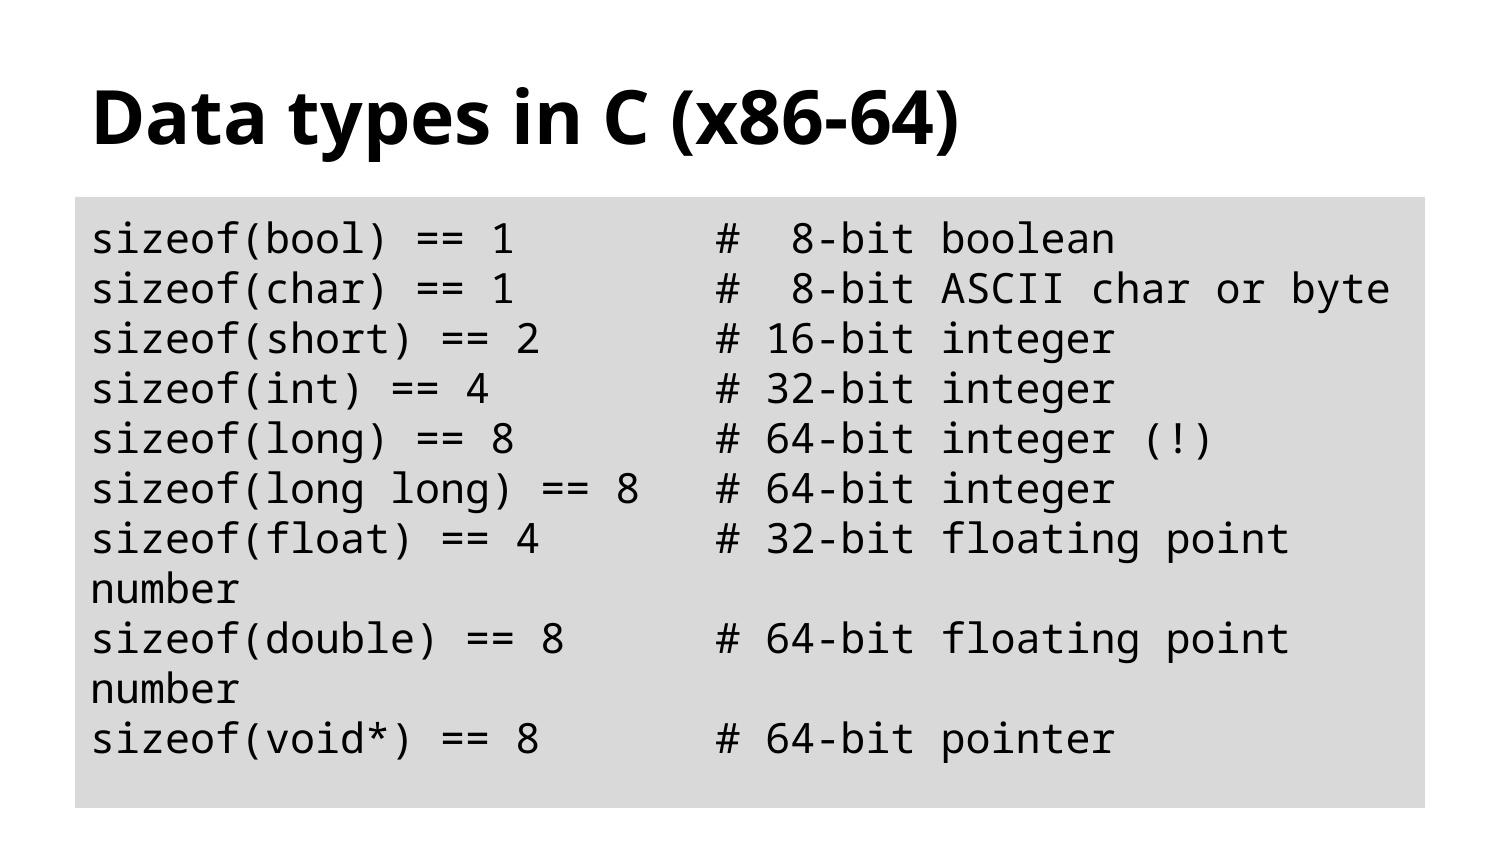

# Data types in C (x86-64)
sizeof(bool) == 1 # 8-bit boolean
sizeof(char) == 1 # 8-bit ASCII char or byte
sizeof(short) == 2 # 16-bit integer
sizeof(int) == 4 # 32-bit integer
sizeof(long) == 8 # 64-bit integer (!)
sizeof(long long) == 8 # 64-bit integer
sizeof(float) == 4 # 32-bit floating point number
sizeof(double) == 8 # 64-bit floating point number
sizeof(void*) == 8 # 64-bit pointer